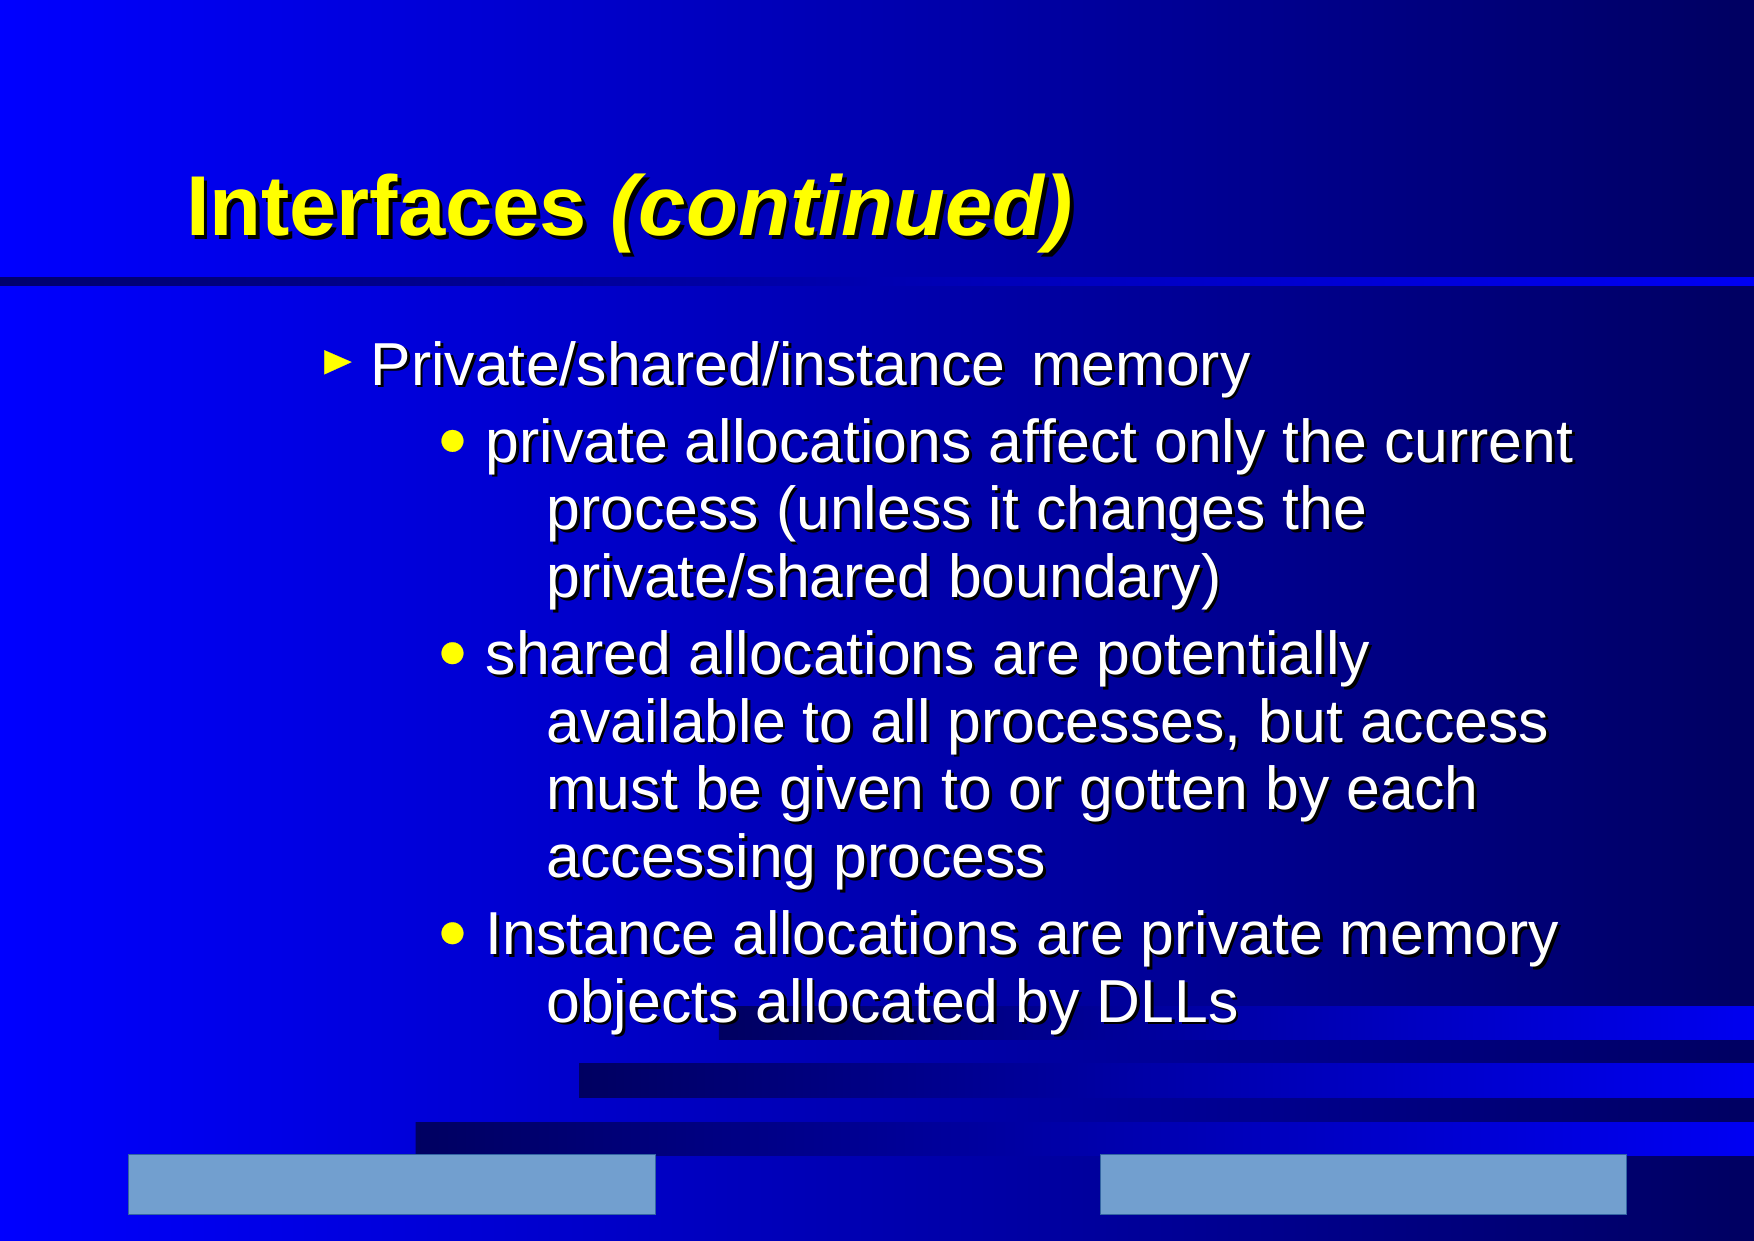

Interfaces (continued)
Private/shared/instance	memory
private allocations affect only the current process (unless it changes the private/shared boundary)
shared allocations are potentially available to all processes, but access must be given to or gotten by each accessing process
Instance allocations are private memory objects allocated by DLLs